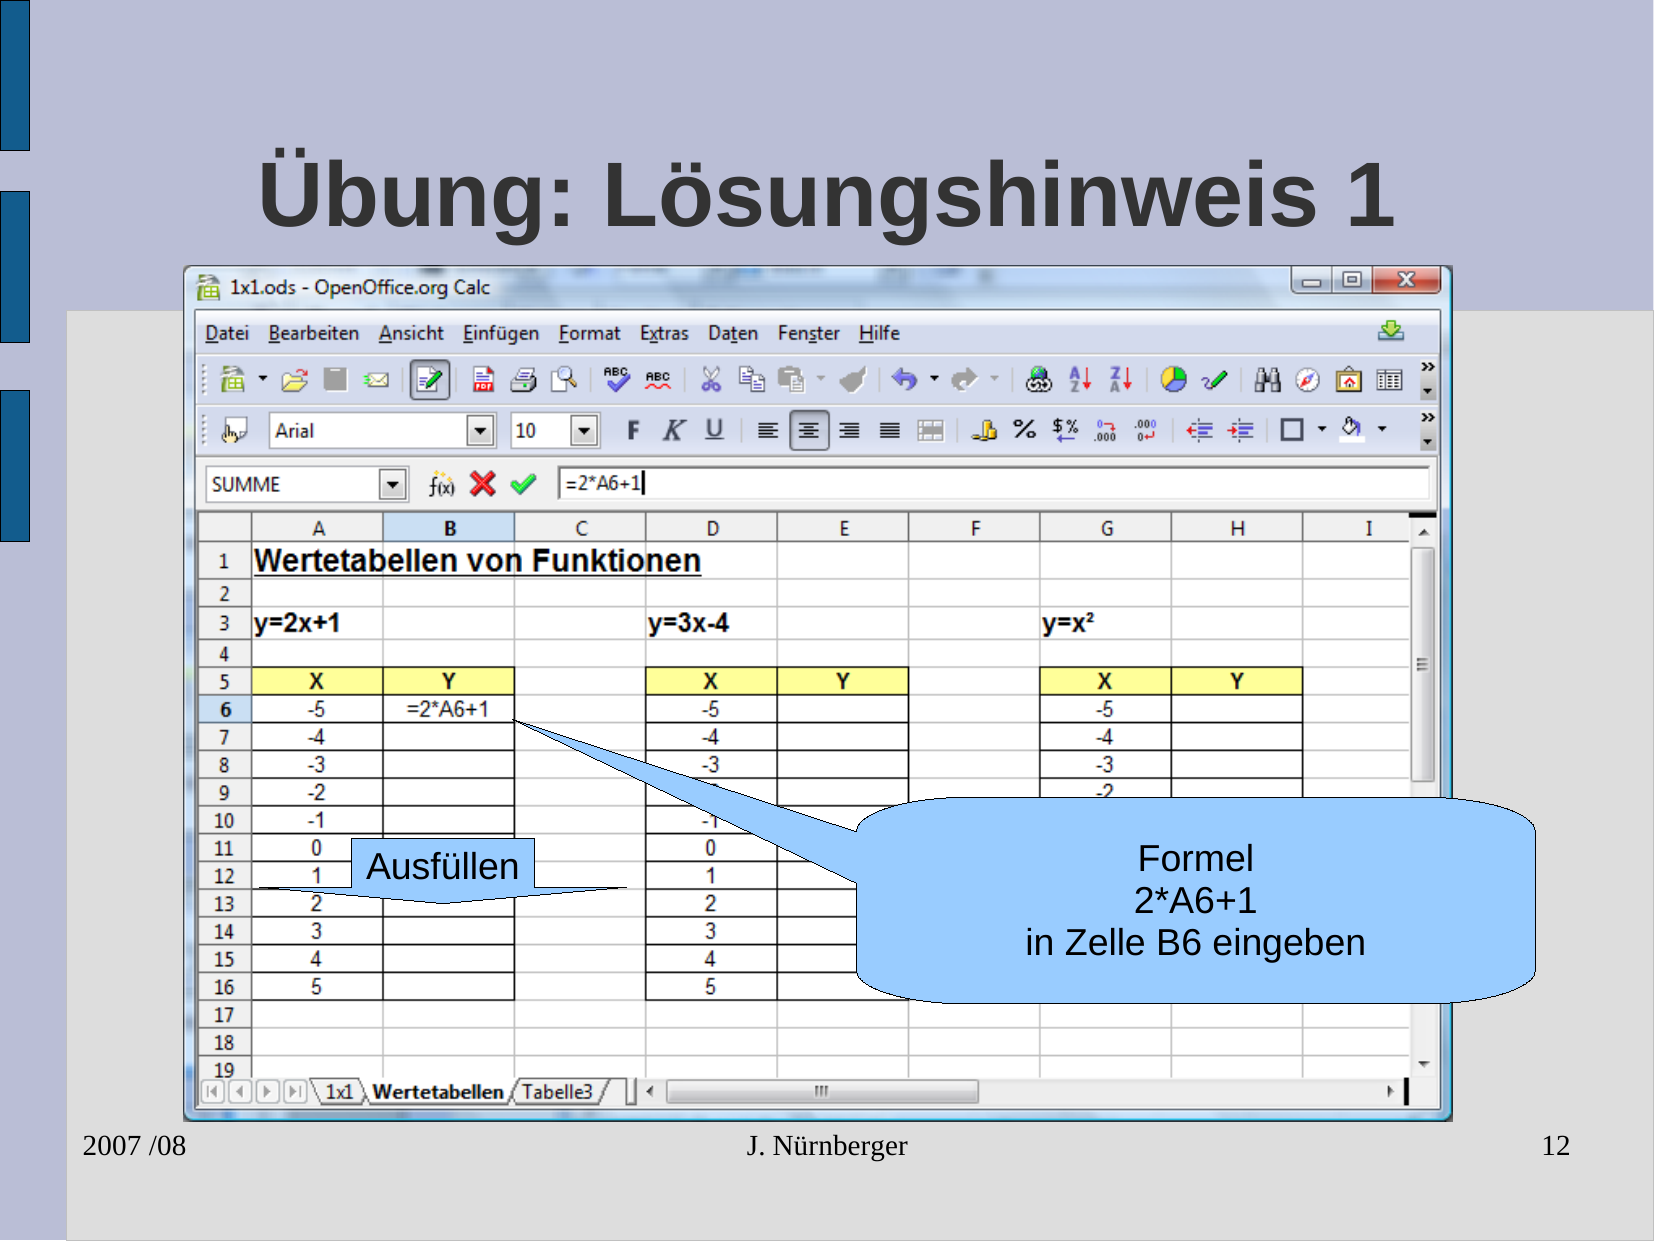

# Übung: Lösungshinweis 1
Formel
2*A6+1
in Zelle B6 eingeben
Ausfüllen
2007 /08
J. Nürnberger
12